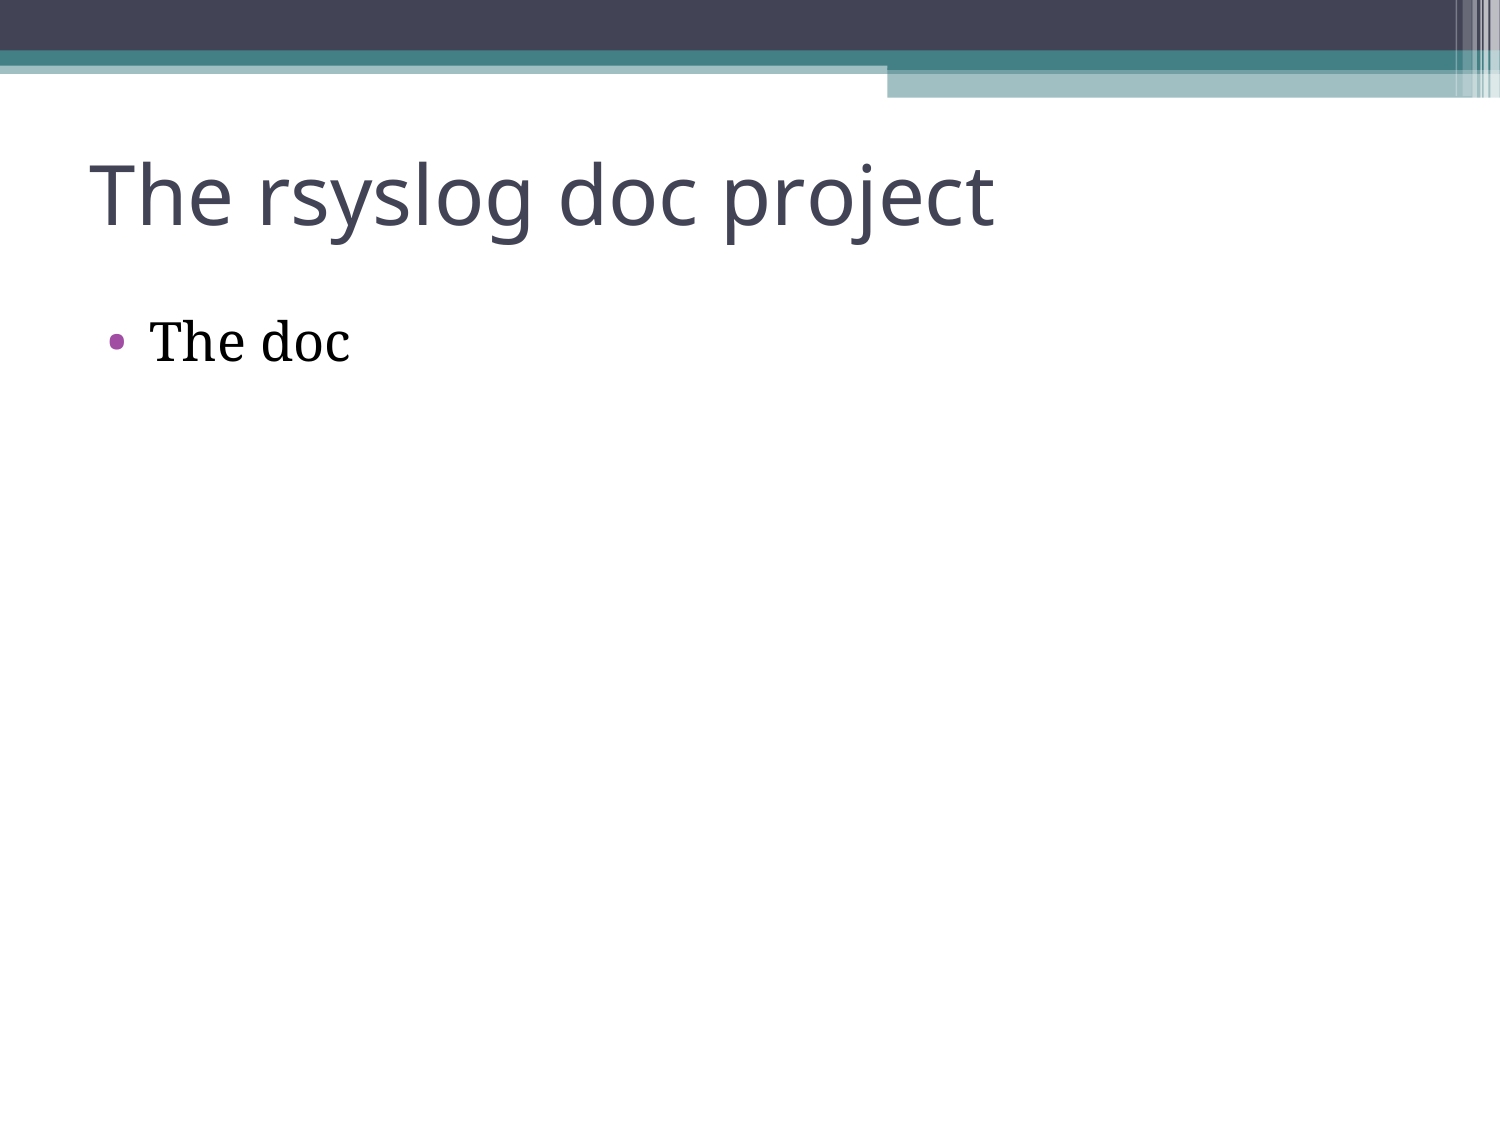

# The rsyslog doc project
The doc